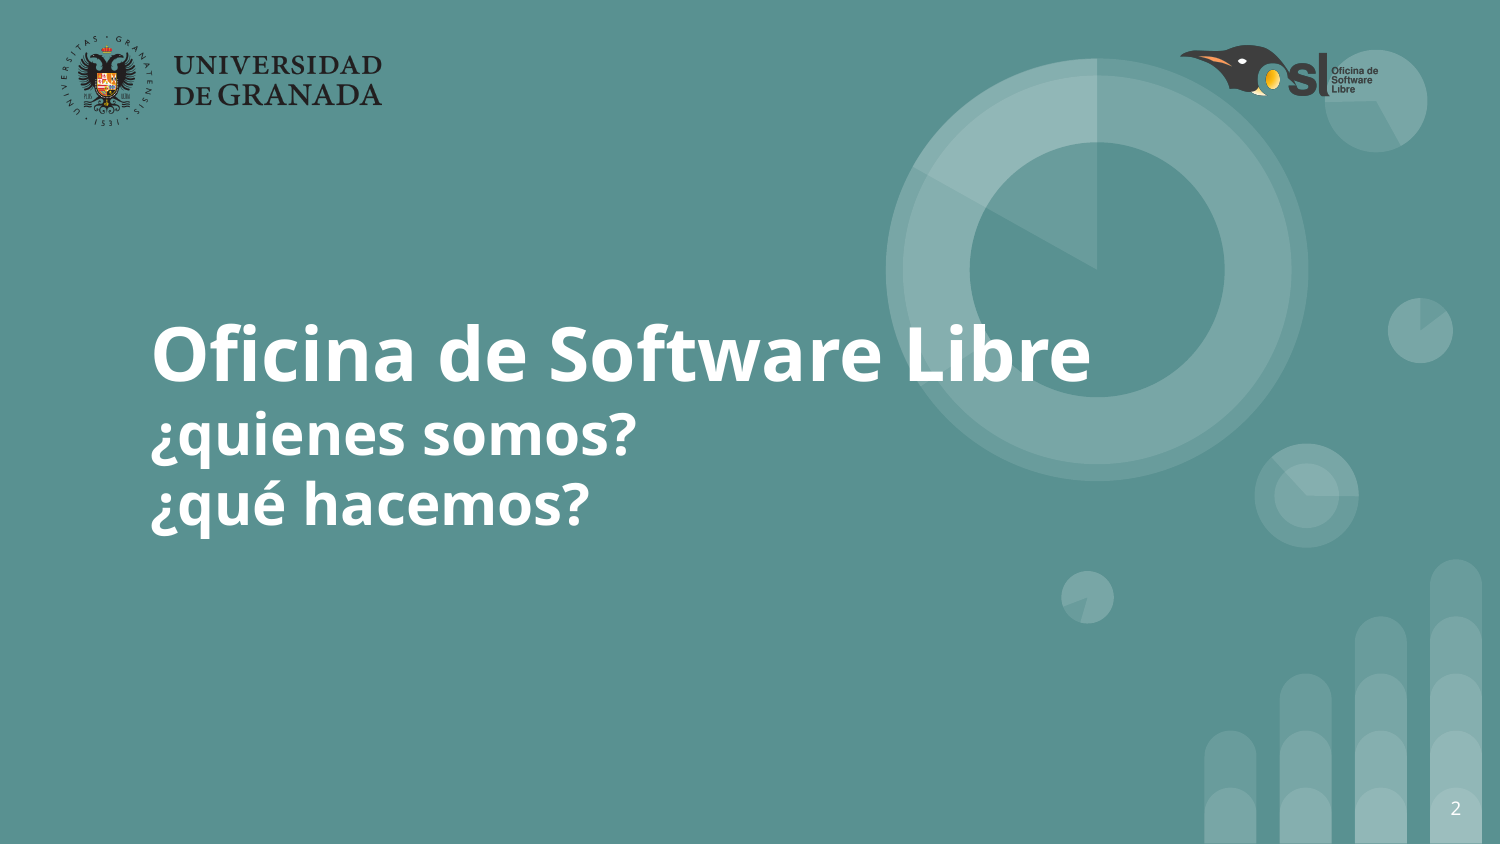

# Oficina de Software Libre ¿quienes somos? ¿qué hacemos?